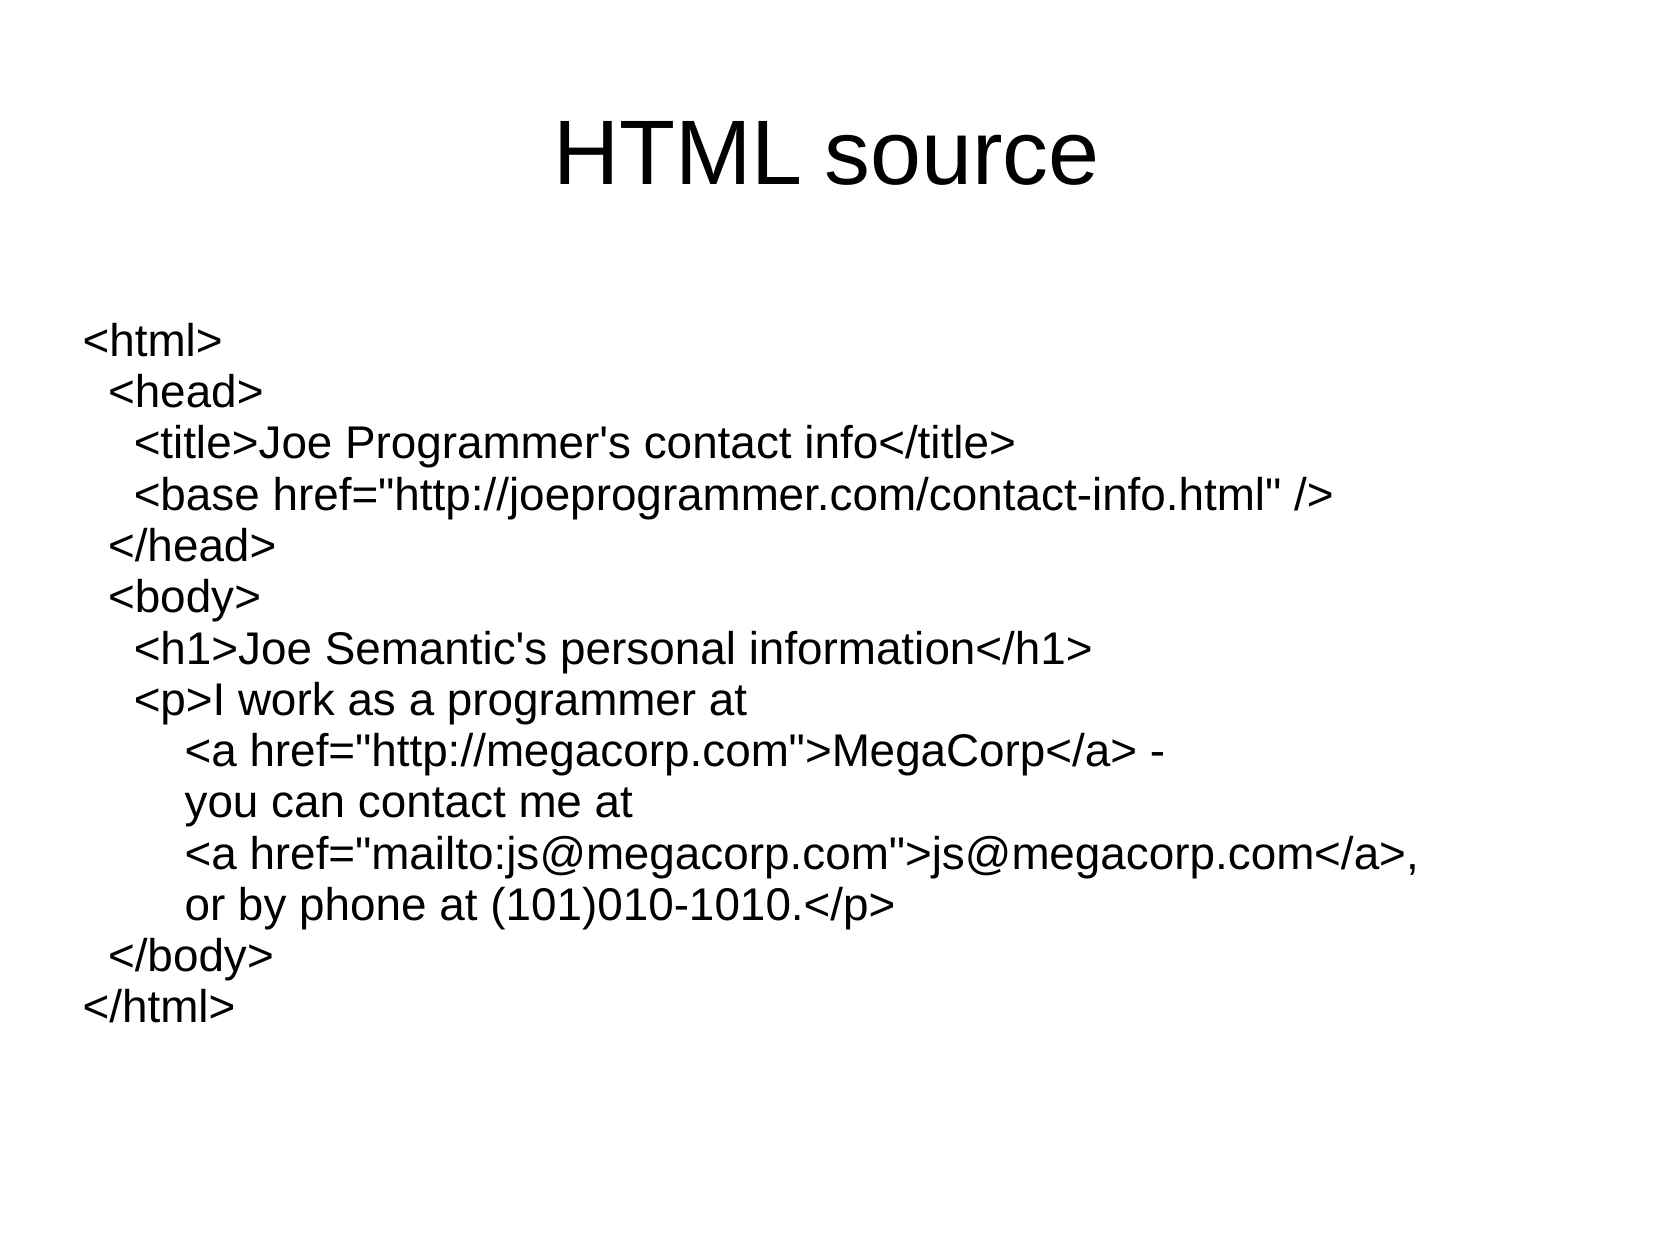

# HTML source
<html>
 <head>
 <title>Joe Programmer's contact info</title>
 <base href="http://joeprogrammer.com/contact-info.html" />
 </head>
 <body>
 <h1>Joe Semantic's personal information</h1>
 <p>I work as a programmer at
 <a href="http://megacorp.com">MegaCorp</a> -
 you can contact me at
 <a href="mailto:js@megacorp.com">js@megacorp.com</a>,
 or by phone at (101)010-1010.</p>
 </body>
</html>